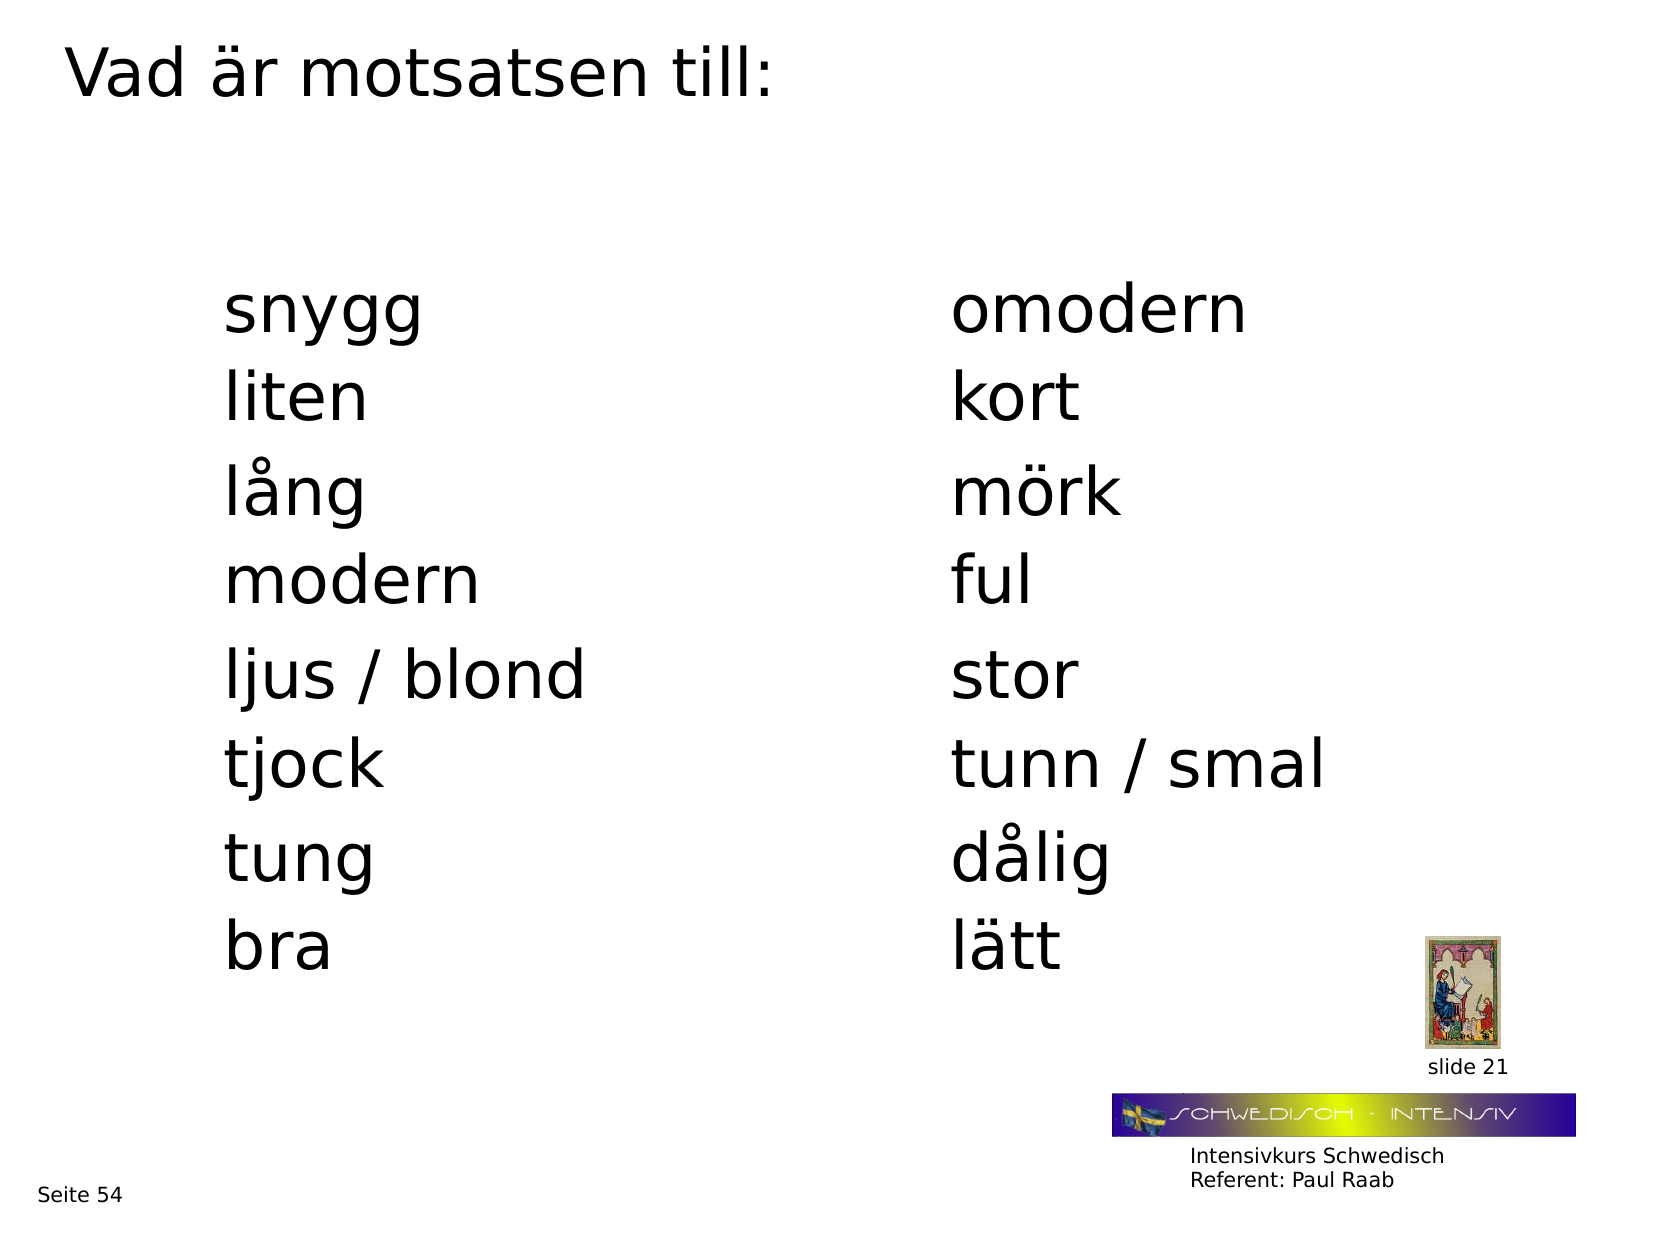

Vad är motsatsen till:
snygg
omodern
liten
kort
lång
mörk
modern
ful
ljus / blond
stor
tjock
tunn / smal
tung
dålig
bra
lätt
slide 21